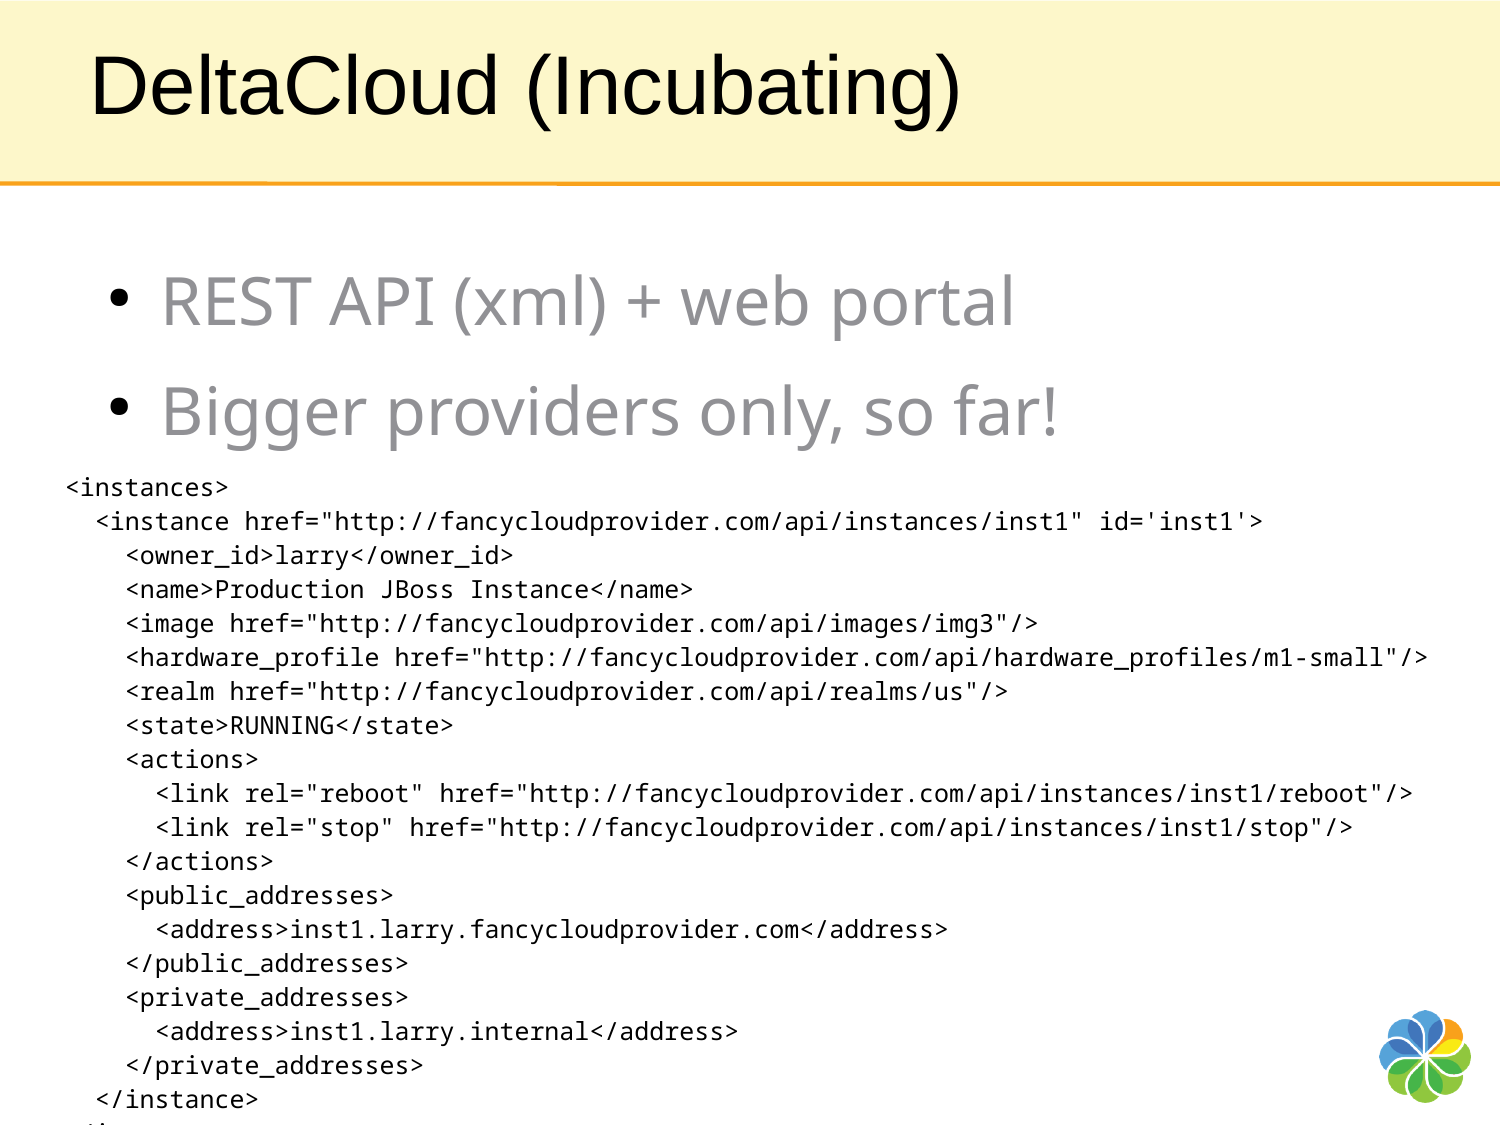

# DeltaCloud (Incubating)
REST API (xml) + web portal
Bigger providers only, so far!
<instances>
 <instance href="http://fancycloudprovider.com/api/instances/inst1" id='inst1'>
 <owner_id>larry</owner_id>
 <name>Production JBoss Instance</name>
 <image href="http://fancycloudprovider.com/api/images/img3"/>
 <hardware_profile href="http://fancycloudprovider.com/api/hardware_profiles/m1-small"/>
 <realm href="http://fancycloudprovider.com/api/realms/us"/>
 <state>RUNNING</state>
 <actions>
 <link rel="reboot" href="http://fancycloudprovider.com/api/instances/inst1/reboot"/>
 <link rel="stop" href="http://fancycloudprovider.com/api/instances/inst1/stop"/>
 </actions>
 <public_addresses>
 <address>inst1.larry.fancycloudprovider.com</address>
 </public_addresses>
 <private_addresses>
 <address>inst1.larry.internal</address>
 </private_addresses>
 </instance>
</instances>